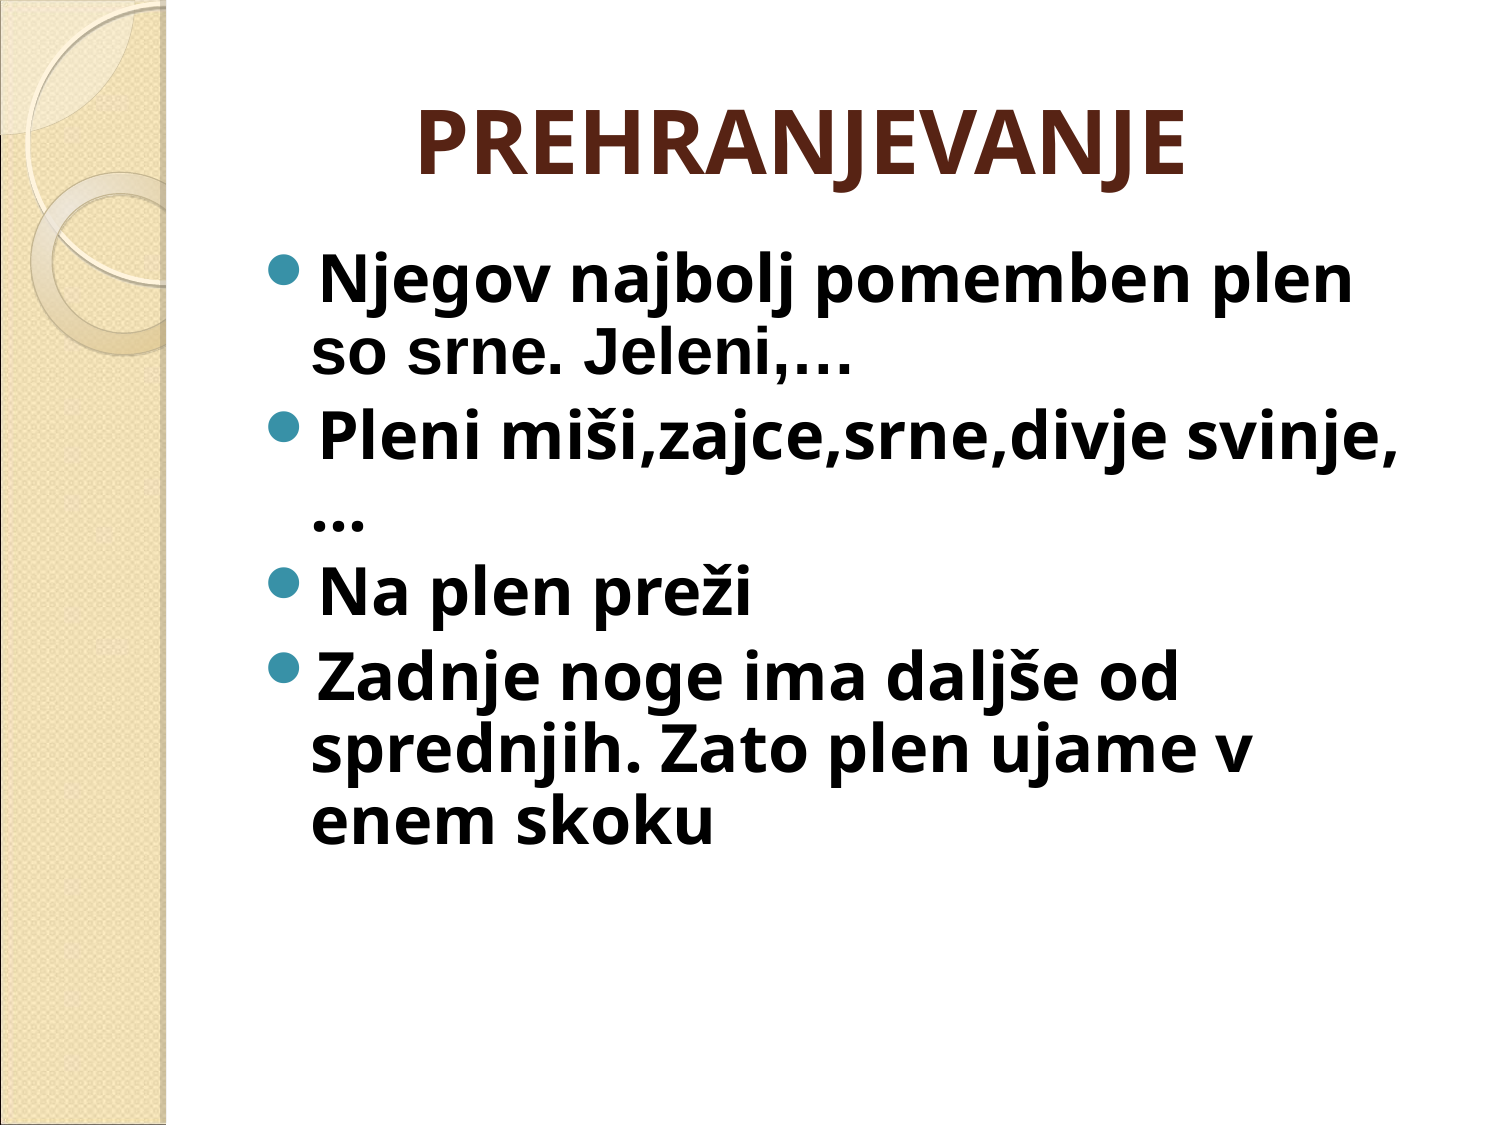

# PREHRANJEVANJE
Njegov najbolj pomemben plen so srne. Jeleni,…
Pleni miši,zajce,srne,divje svinje,…
Na plen preži
Zadnje noge ima daljše od sprednjih. Zato plen ujame v enem skoku